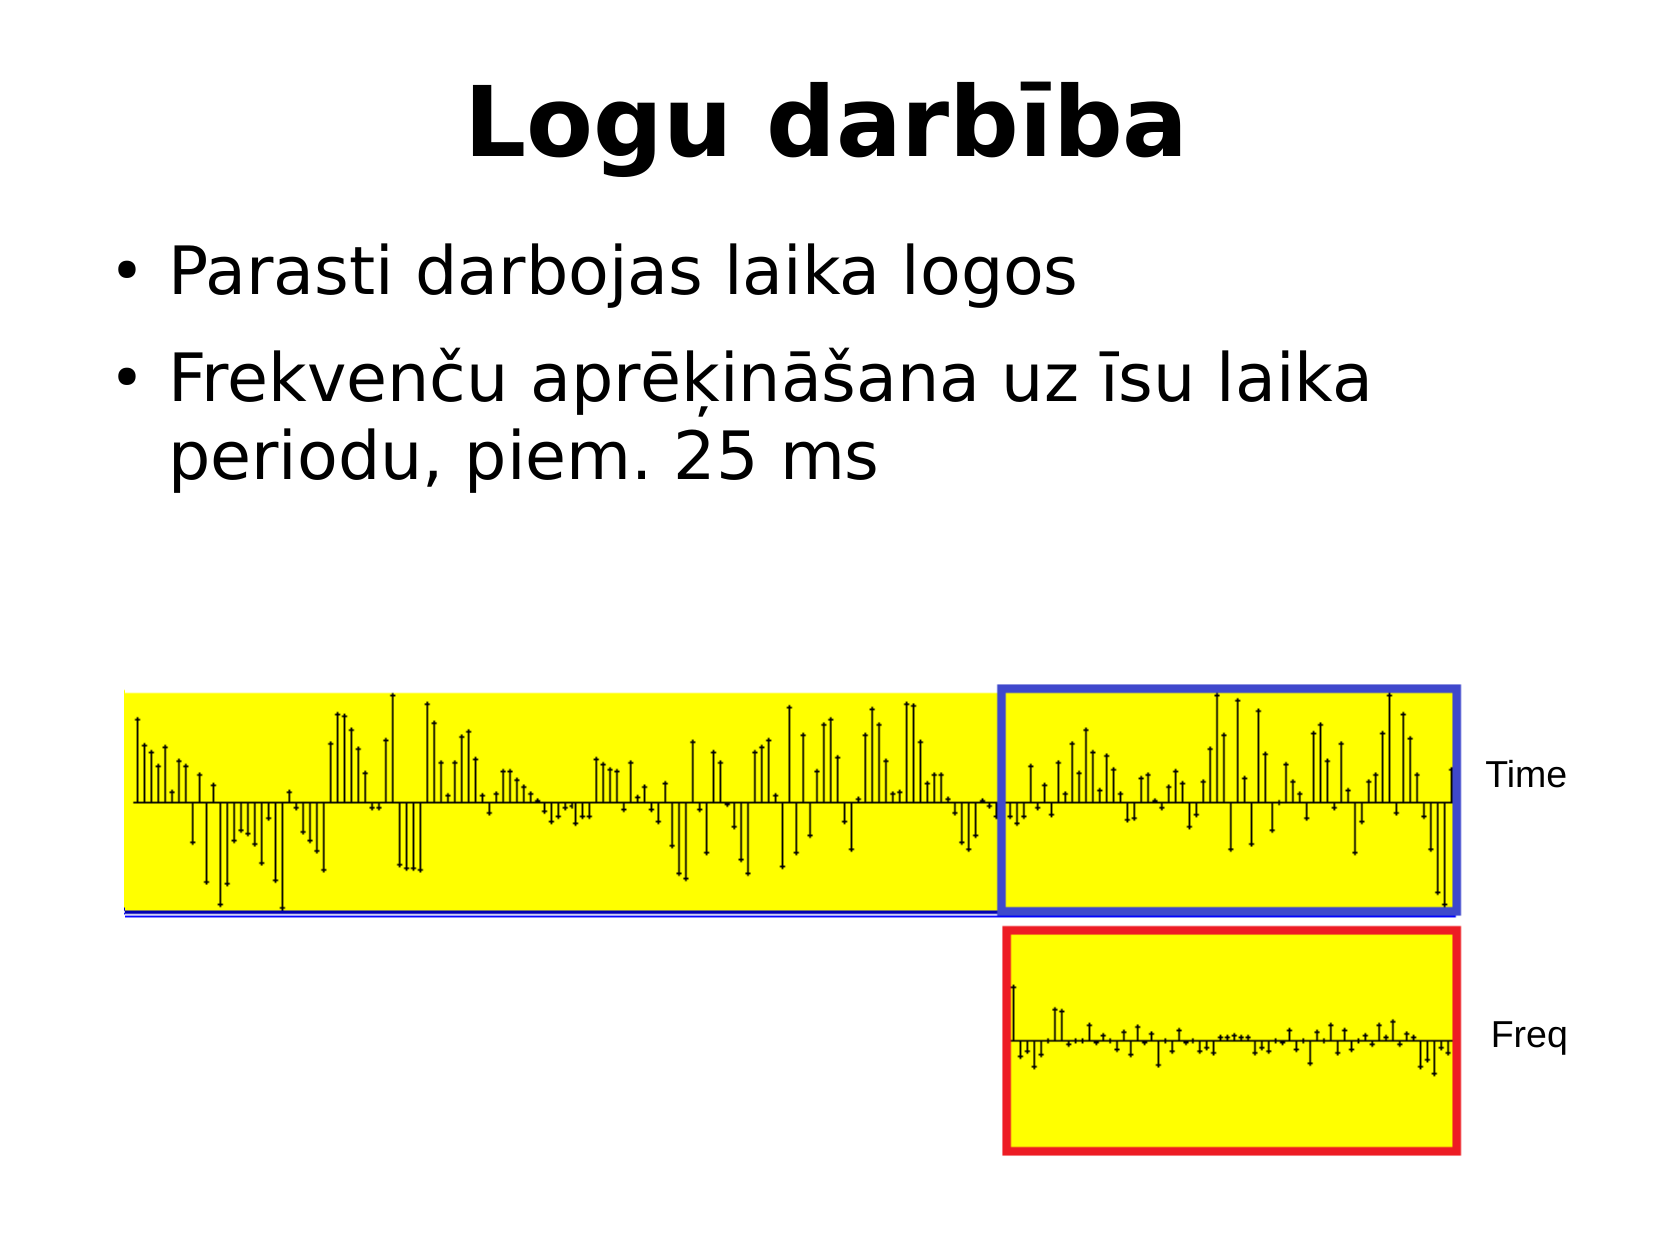

# Logu darbība
Parasti darbojas laika logos
Frekvenču aprēķināšana uz īsu laika periodu, piem. 25 ms
Time
Freq